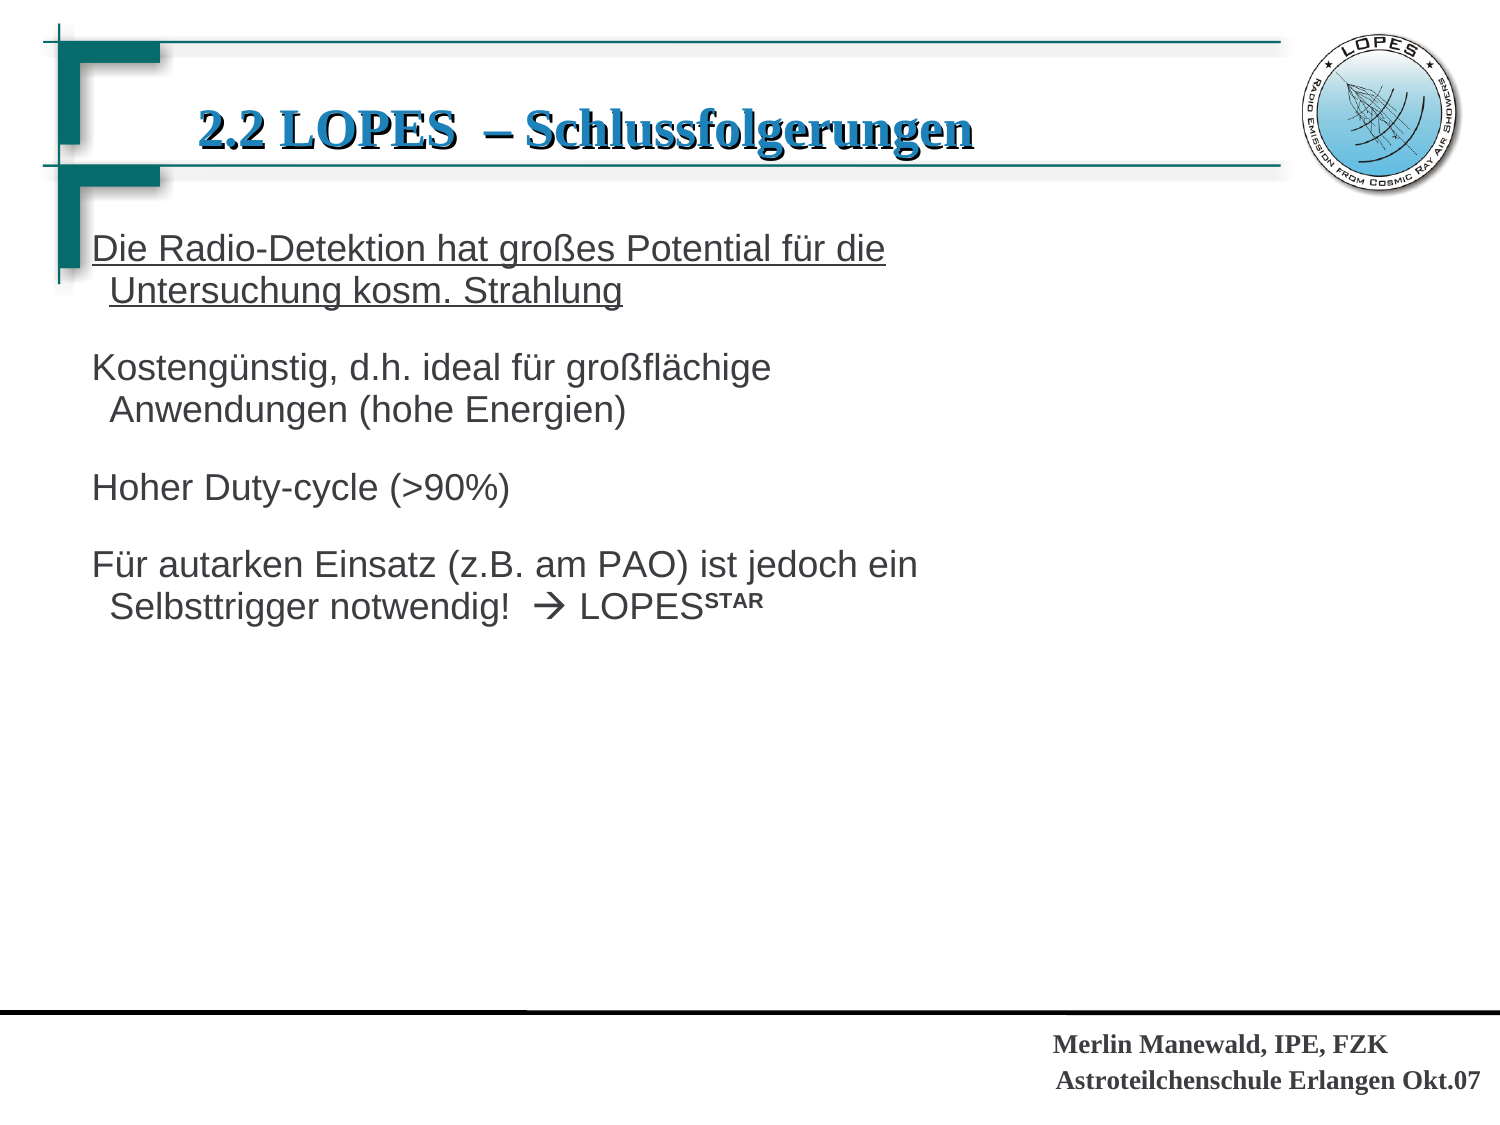

2.2 LOPES – Schlussfolgerungen
Die Radio-Detektion hat großes Potential für die Untersuchung kosm. Strahlung
Kostengünstig, d.h. ideal für großflächige Anwendungen (hohe Energien)
Hoher Duty-cycle (>90%)
Für autarken Einsatz (z.B. am PAO) ist jedoch ein Selbsttrigger notwendig!  LOPESSTAR